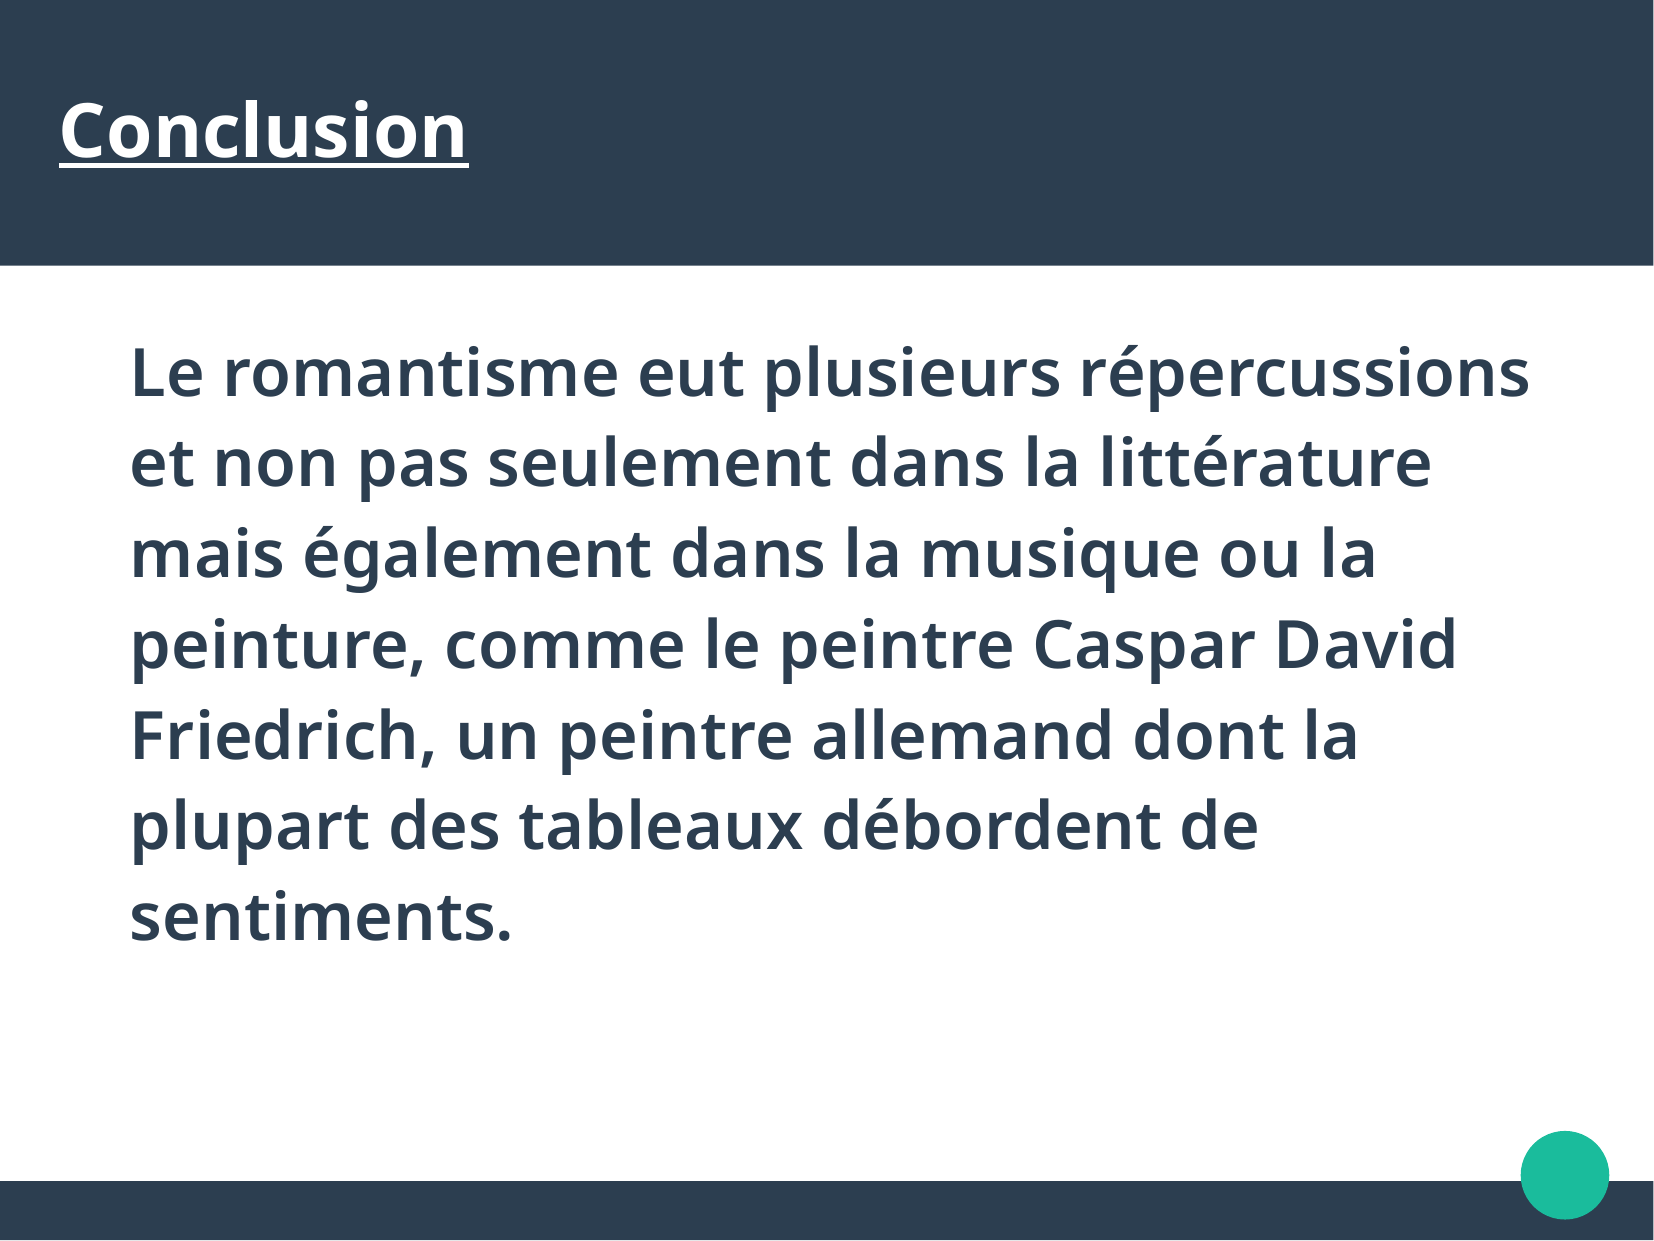

# Conclusion
Le romantisme eut plusieurs répercussions et non pas seulement dans la littérature mais également dans la musique ou la peinture, comme le peintre Caspar David Friedrich, un peintre allemand dont la plupart des tableaux débordent de sentiments.